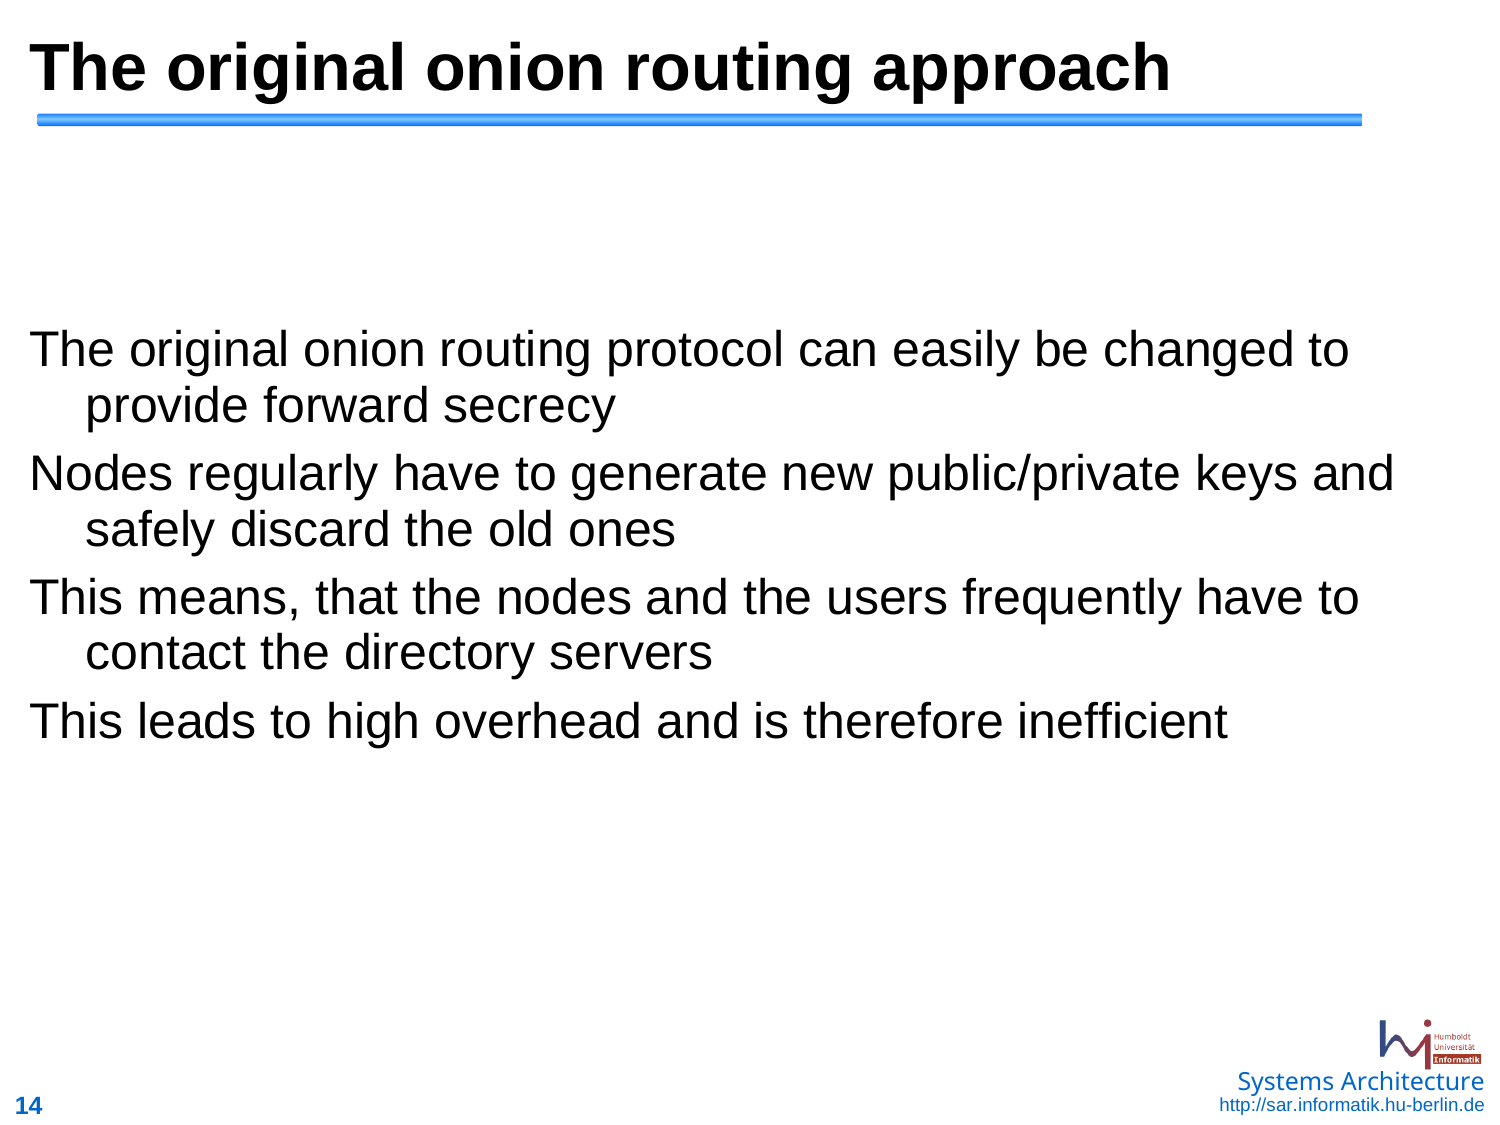

# The original onion routing approach
The original onion routing protocol can easily be changed to provide forward secrecy
Nodes regularly have to generate new public/private keys and safely discard the old ones
This means, that the nodes and the users frequently have to contact the directory servers
This leads to high overhead and is therefore inefficient